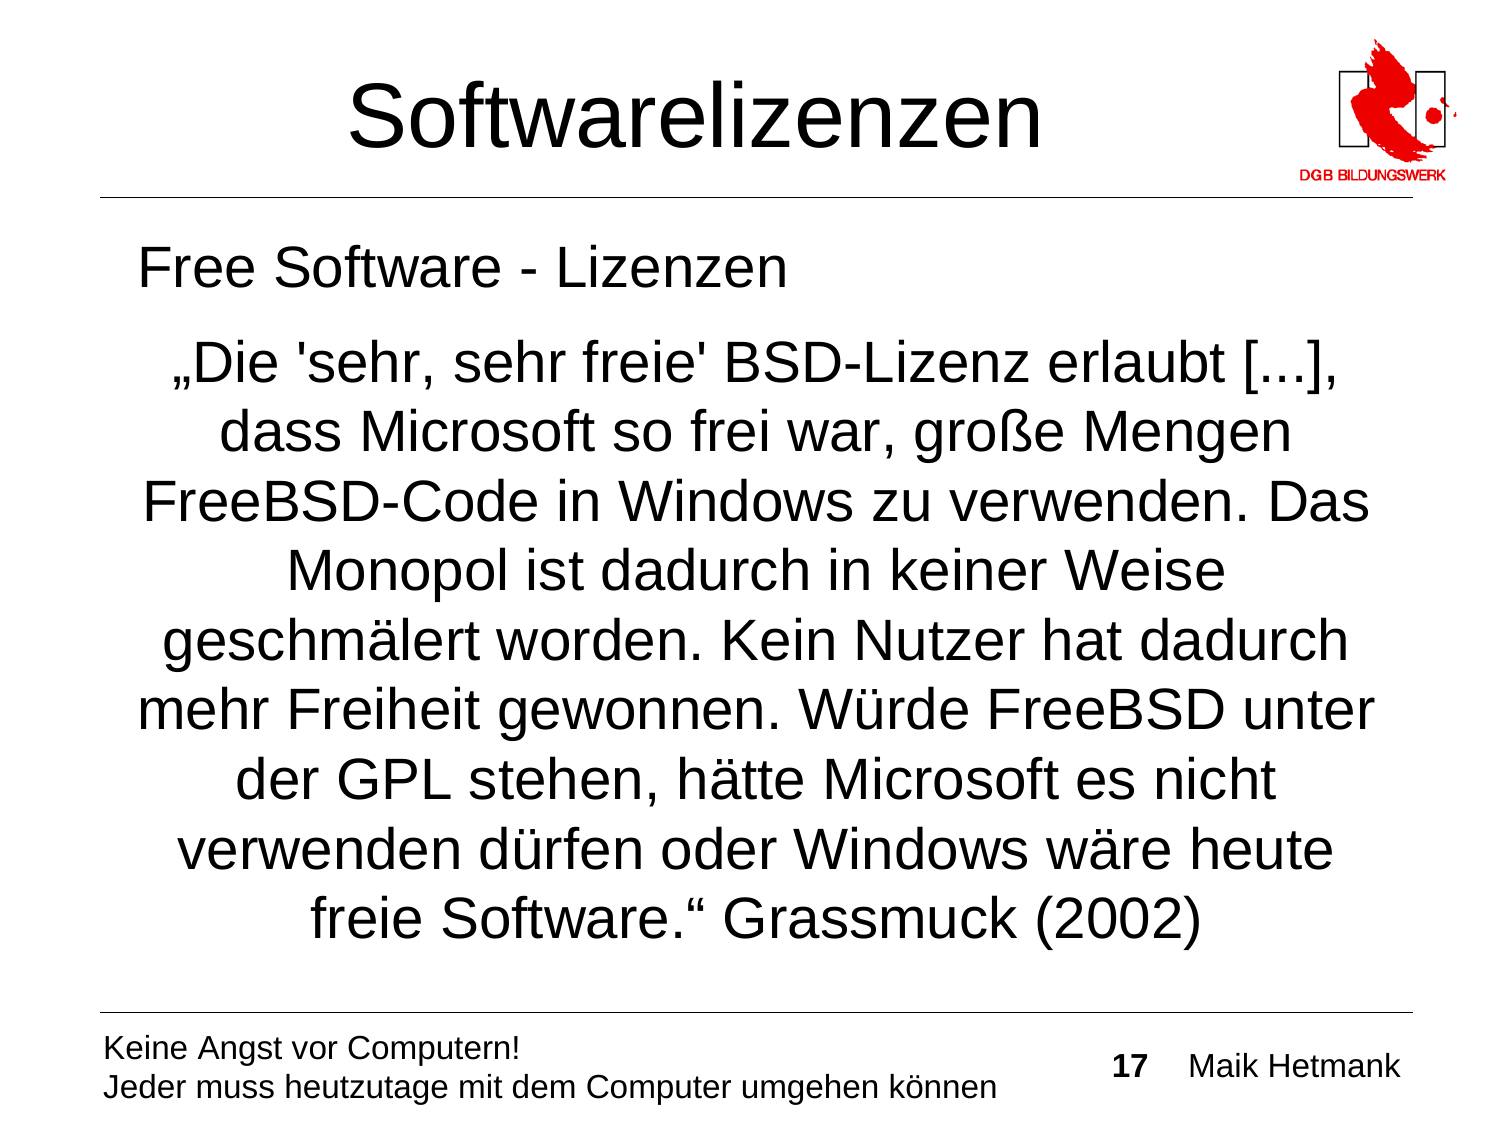

# Softwarelizenzen
Free Software - Lizenzen
„Die 'sehr, sehr freie' BSD-Lizenz erlaubt [...], dass Microsoft so frei war, große Mengen FreeBSD-Code in Windows zu verwenden. Das Monopol ist dadurch in keiner Weise geschmälert worden. Kein Nutzer hat dadurch mehr Freiheit gewonnen. Würde FreeBSD unter der GPL stehen, hätte Microsoft es nicht verwenden dürfen oder Windows wäre heute freie Software.“ Grassmuck (2002)